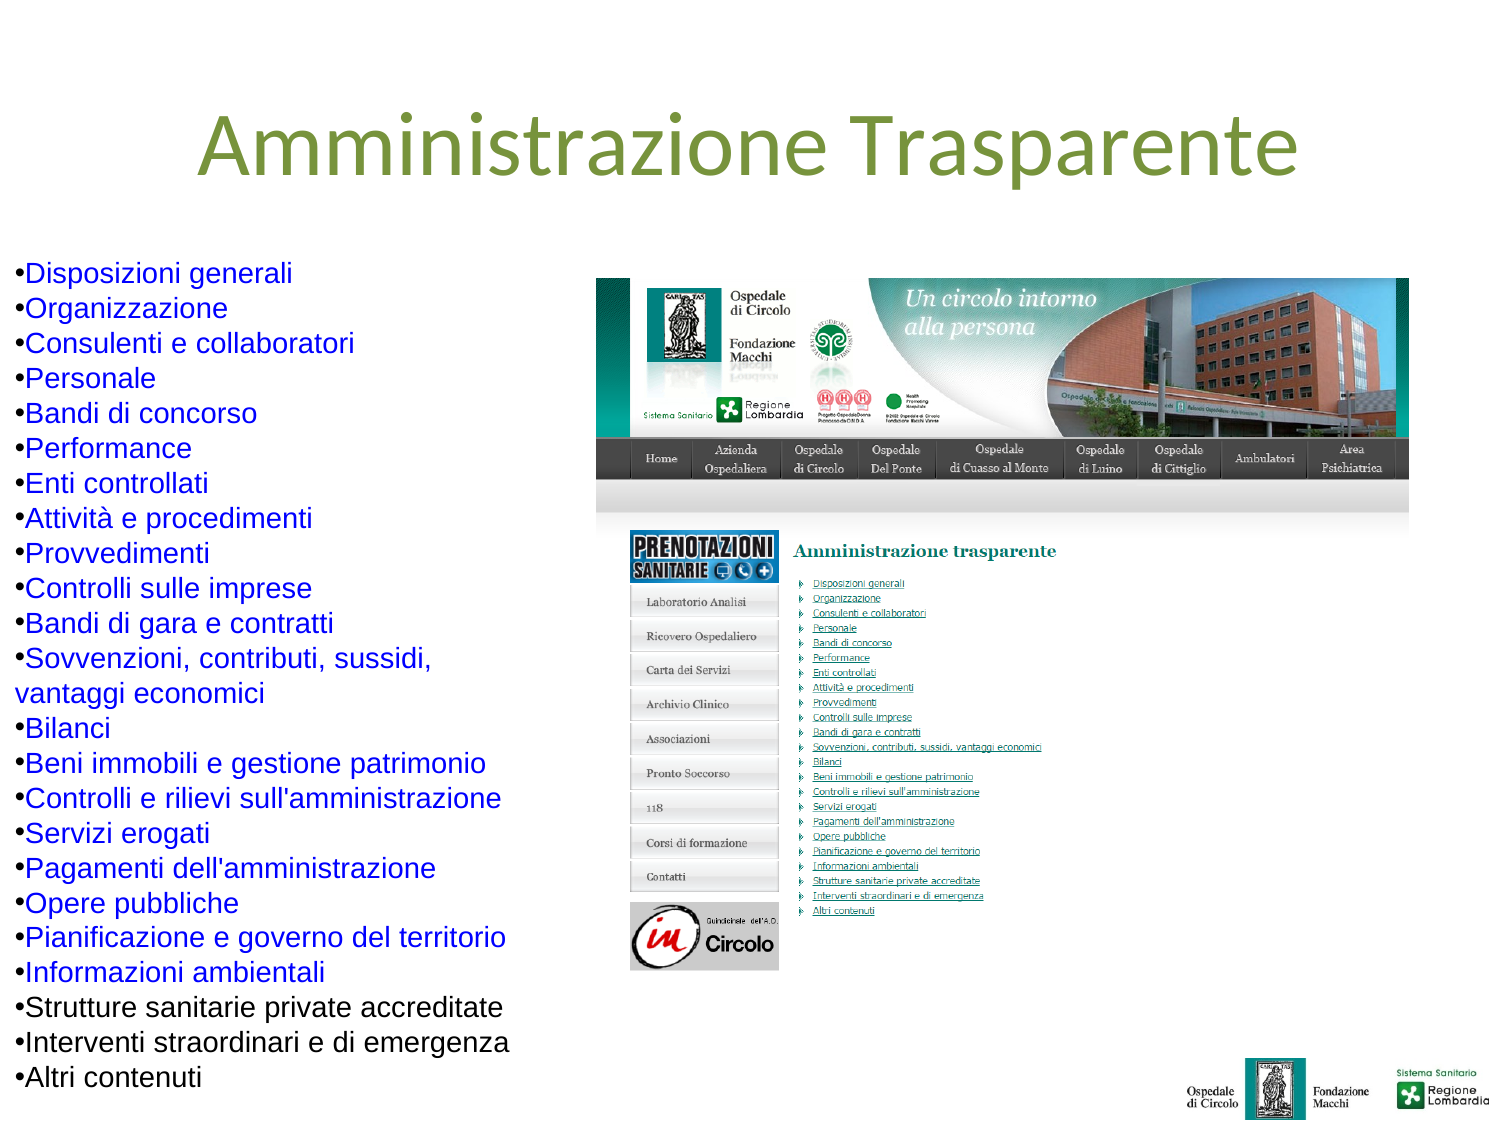

Disposizioni generali
Organizzazione
Consulenti e collaboratori
Personale
Bandi di concorso
Performance
Enti controllati
Attività e procedimenti
Provvedimenti
Controlli sulle imprese
Bandi di gara e contratti
Sovvenzioni, contributi, sussidi,
vantaggi economici
Bilanci
Beni immobili e gestione patrimonio
Controlli e rilievi sull'amministrazione
Servizi erogati
Pagamenti dell'amministrazione
Opere pubbliche
Pianificazione e governo del territorio
Informazioni ambientali
Strutture sanitarie private accreditate
Interventi straordinari e di emergenza
Altri contenuti
# Amministrazione Trasparente